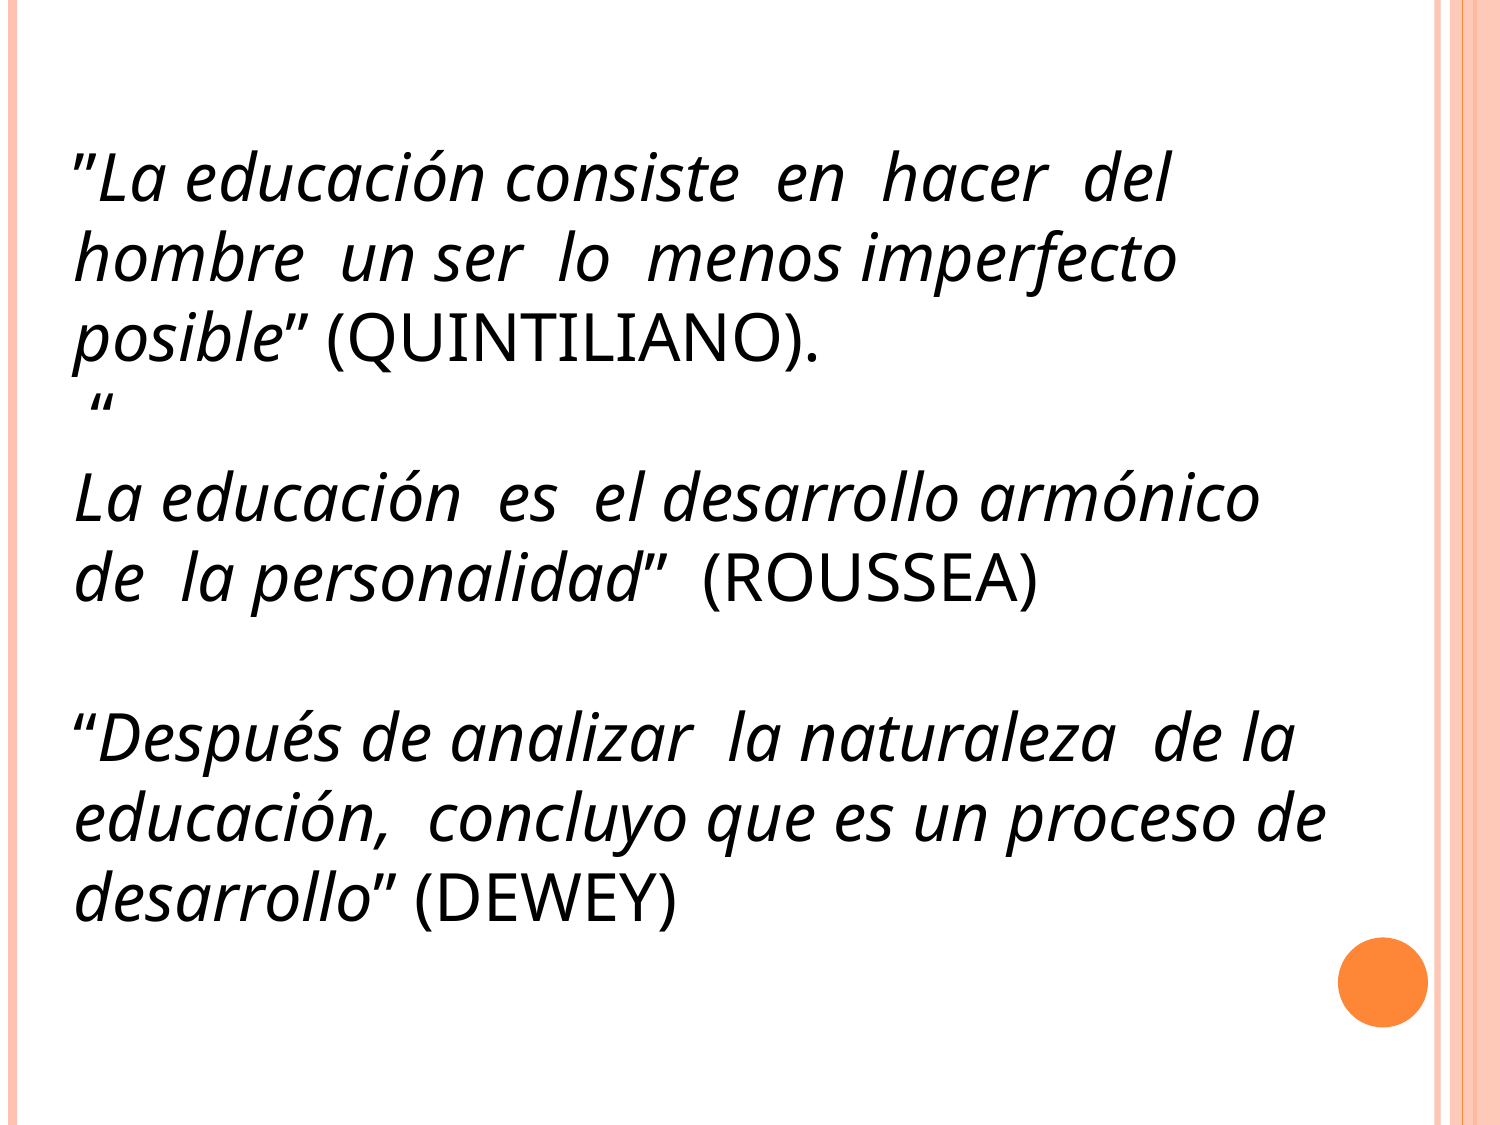

”La educación consiste  en  hacer  del hombre  un ser  lo  menos imperfecto posible” (QUINTILIANO).   
 “
La educación  es  el desarrollo armónico  de  la personalidad”  (ROUSSEA)
“Después de analizar  la naturaleza  de la educación,  concluyo que es un proceso de desarrollo” (DEWEY)